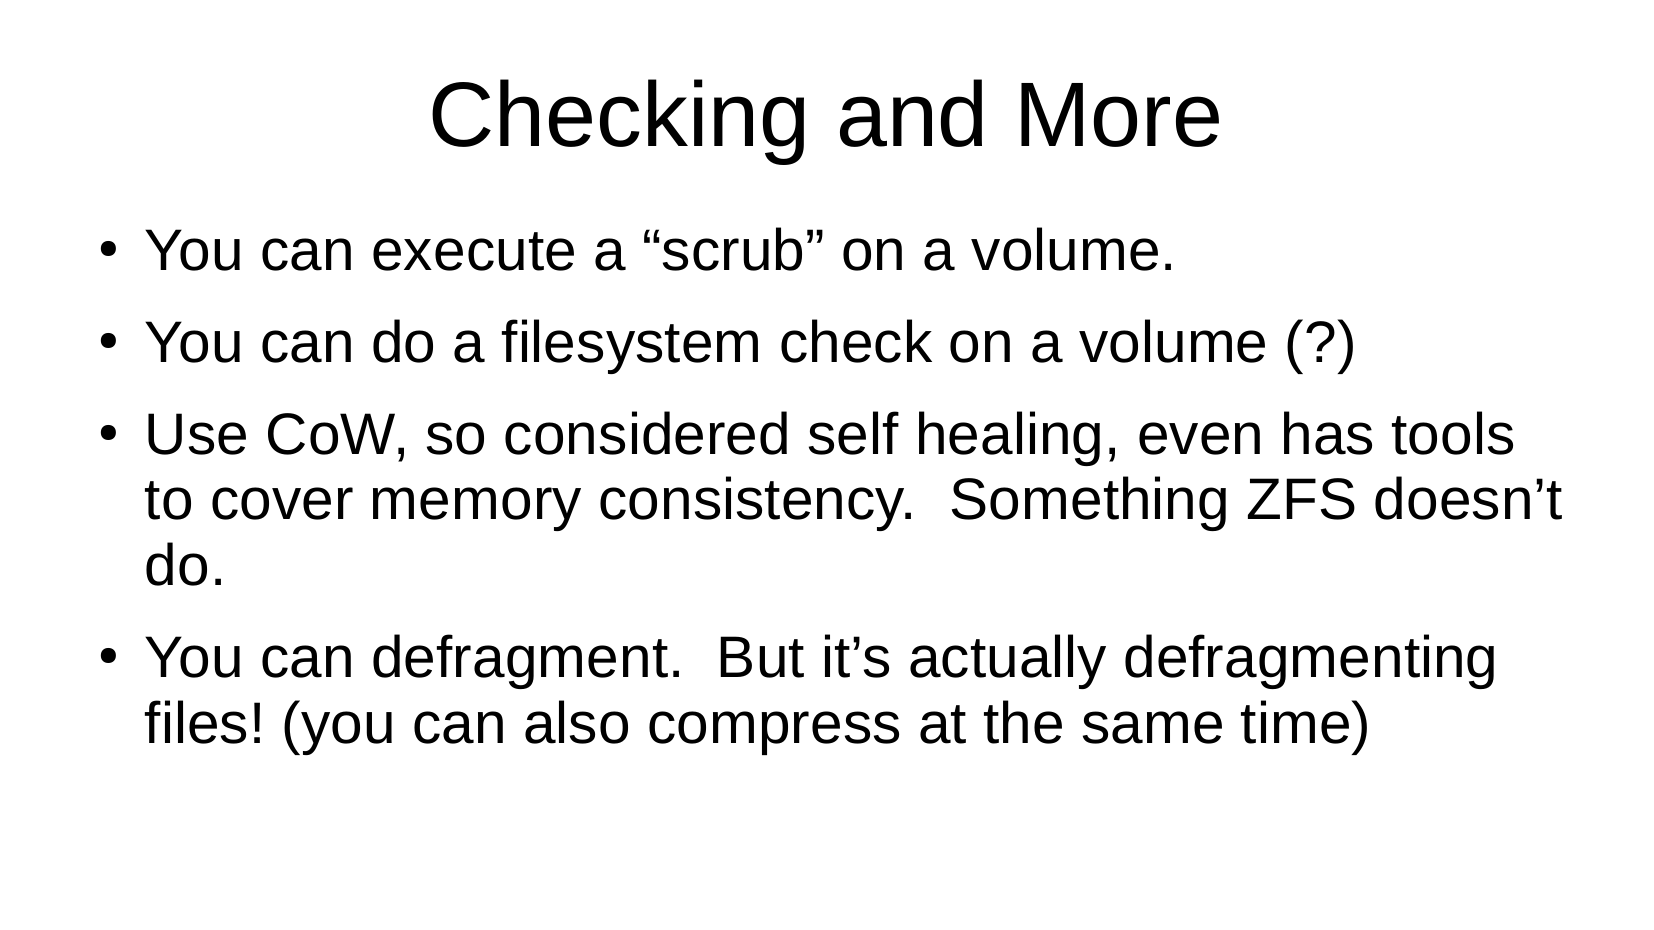

# Checking and More
You can execute a “scrub” on a volume.
You can do a filesystem check on a volume (?)
Use CoW, so considered self healing, even has tools to cover memory consistency. Something ZFS doesn’t do.
You can defragment. But it’s actually defragmenting files! (you can also compress at the same time)